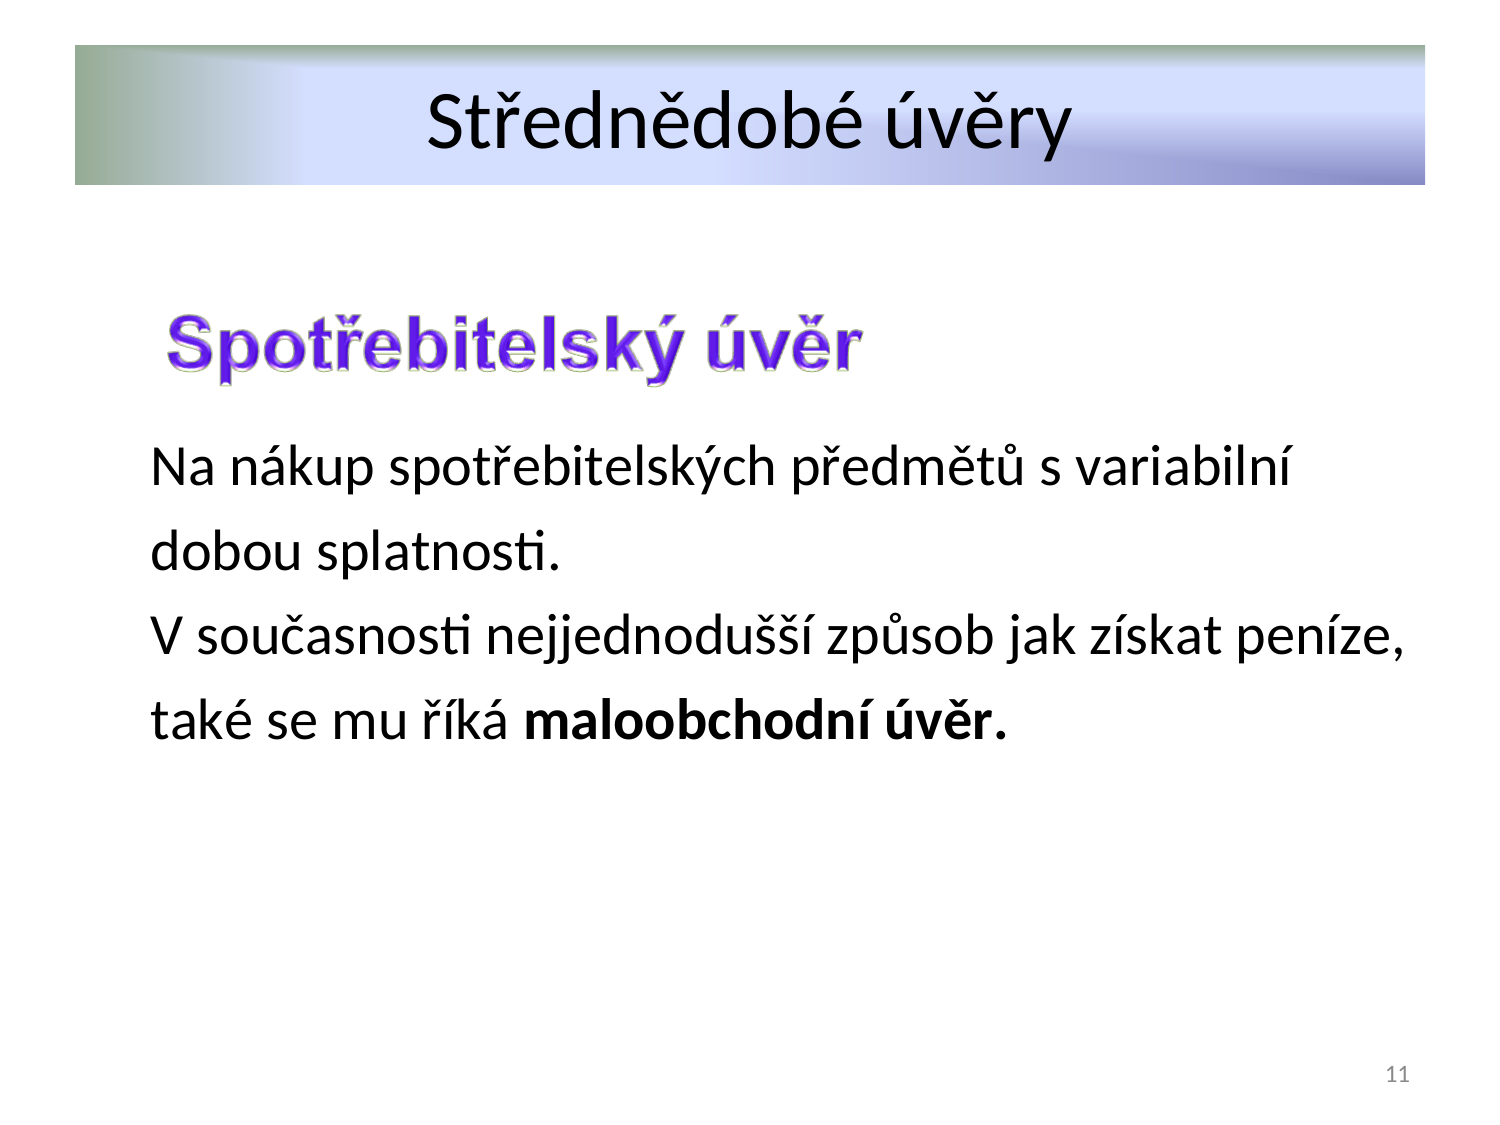

# Střednědobé úvěry
Na nákup spotřebitelských předmětů s variabilní
dobou splatnosti.
V současnosti nejjednodušší způsob jak získat peníze,
také se mu říká maloobchodní úvěr.